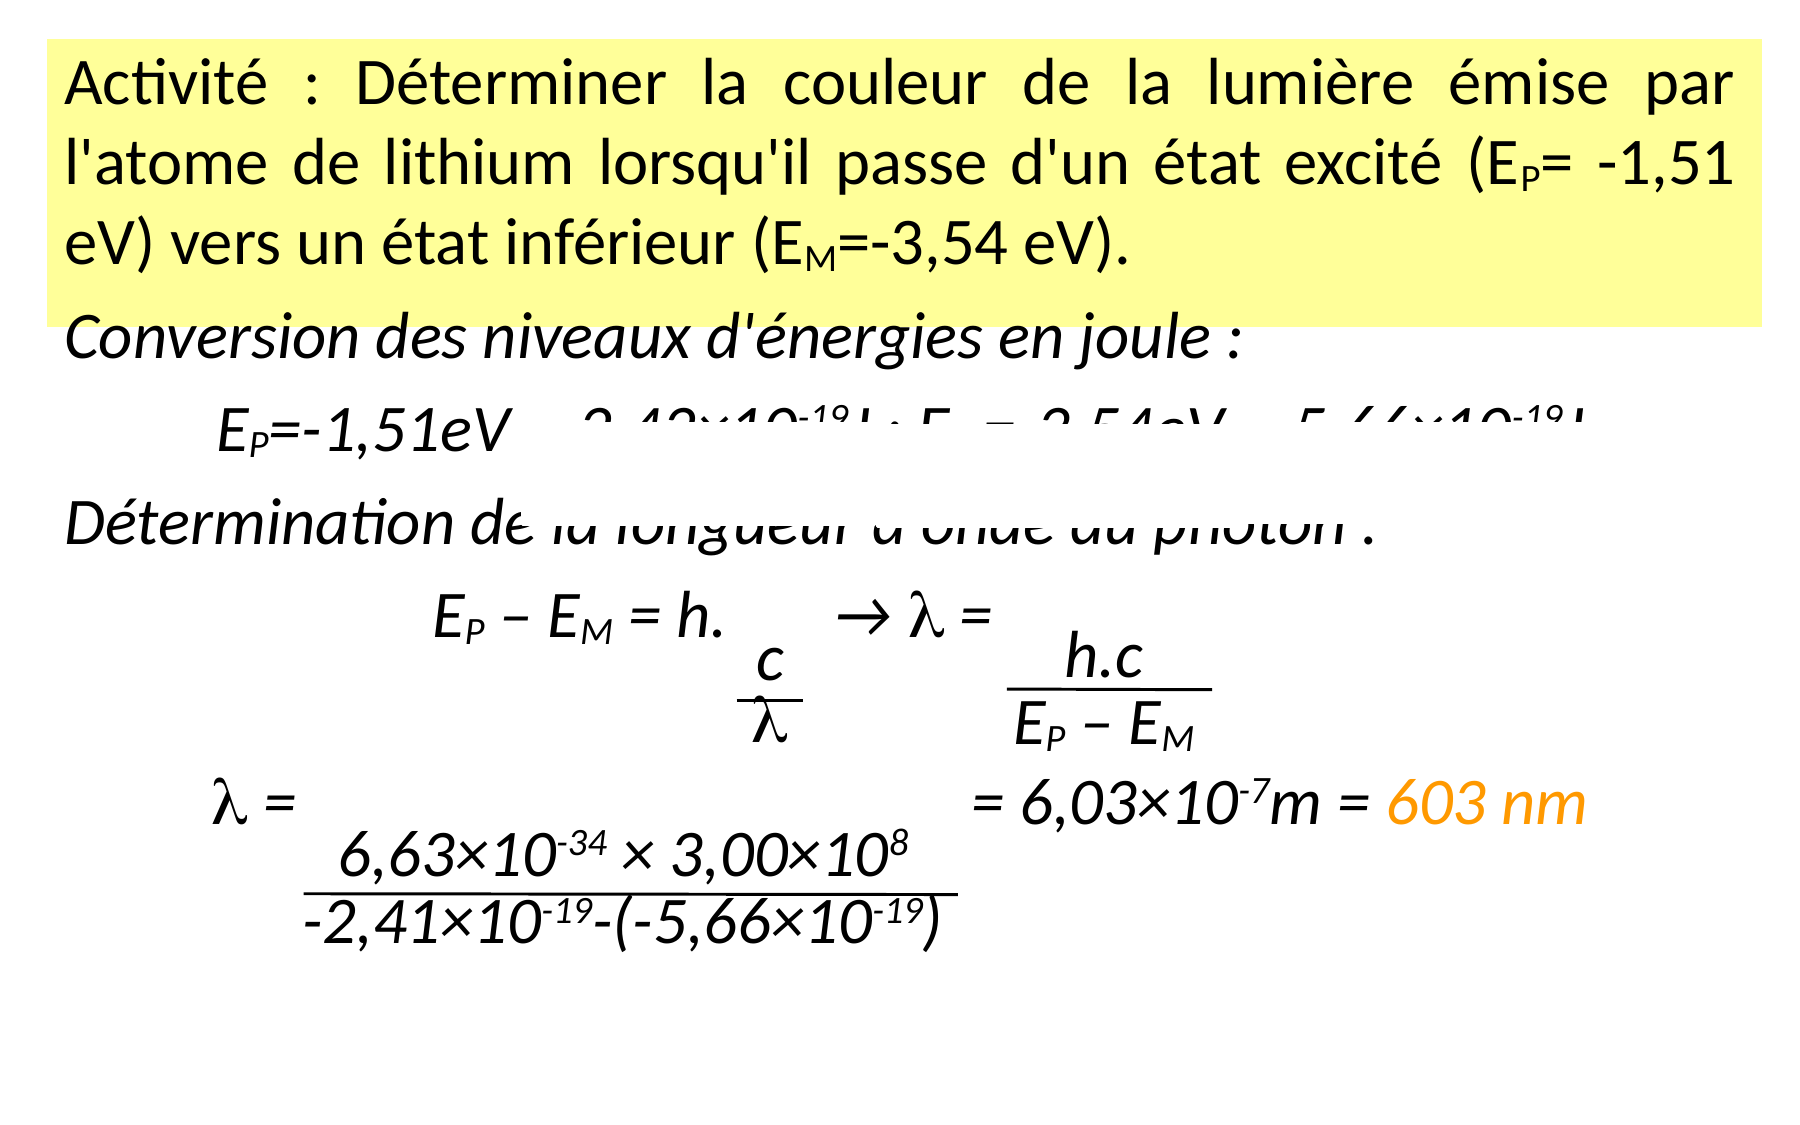

# Activité : Déterminer la couleur de la lumière émise par l'atome de lithium lorsqu'il passe d'un état excité (EP= -1,51 eV) vers un état inférieur (EM=-3,54 eV).
Conversion des niveaux d'énergies en joule :
EP=-1,51eV =-2,42×10-19J ; EM=-3,54eV =-5,66×10-19J
Détermination de la longueur d'onde du photon :
EP – EM = h. → l =
l = = 6,03×10-7m = 603 nm
h.c
EP – EM
c
l
6,63×10-34 × 3,00×108
-2,41×10-19-(-5,66×10-19)